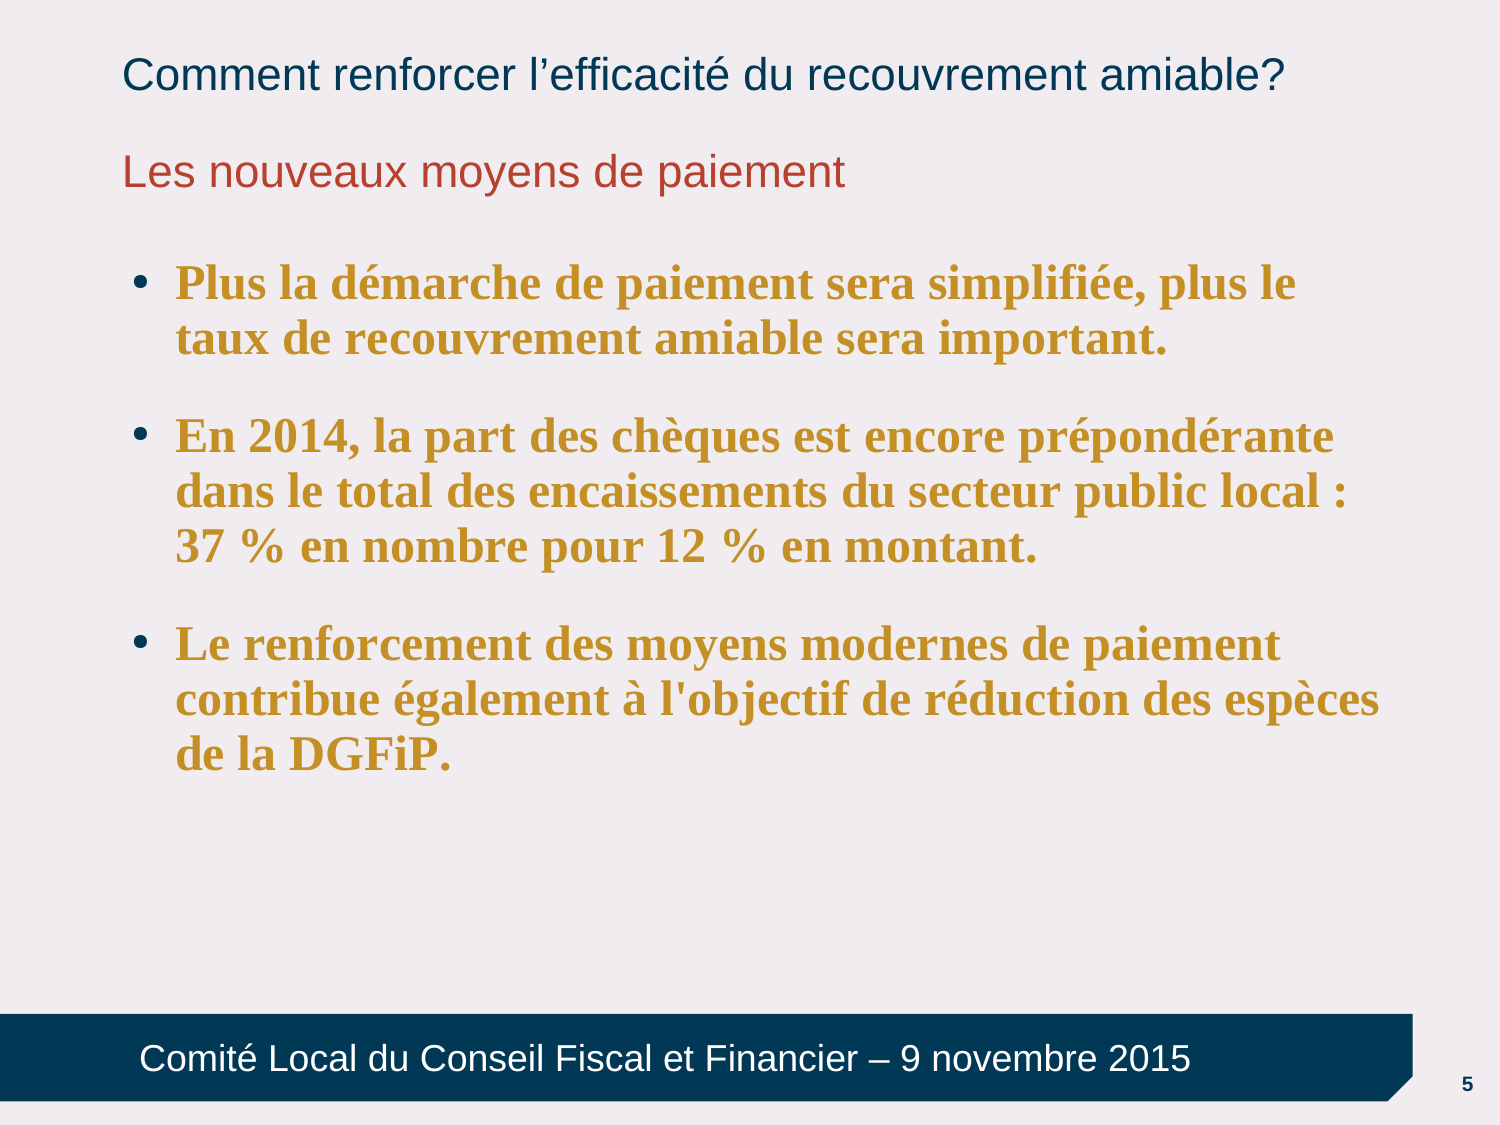

# Comment renforcer l’efficacité du recouvrement amiable? Les nouveaux moyens de paiement
Plus la démarche de paiement sera simplifiée, plus le taux de recouvrement amiable sera important.
En 2014, la part des chèques est encore prépondérante dans le total des encaissements du secteur public local : 37 % en nombre pour 12 % en montant.
Le renforcement des moyens modernes de paiement contribue également à l'objectif de réduction des espèces de la DGFiP.